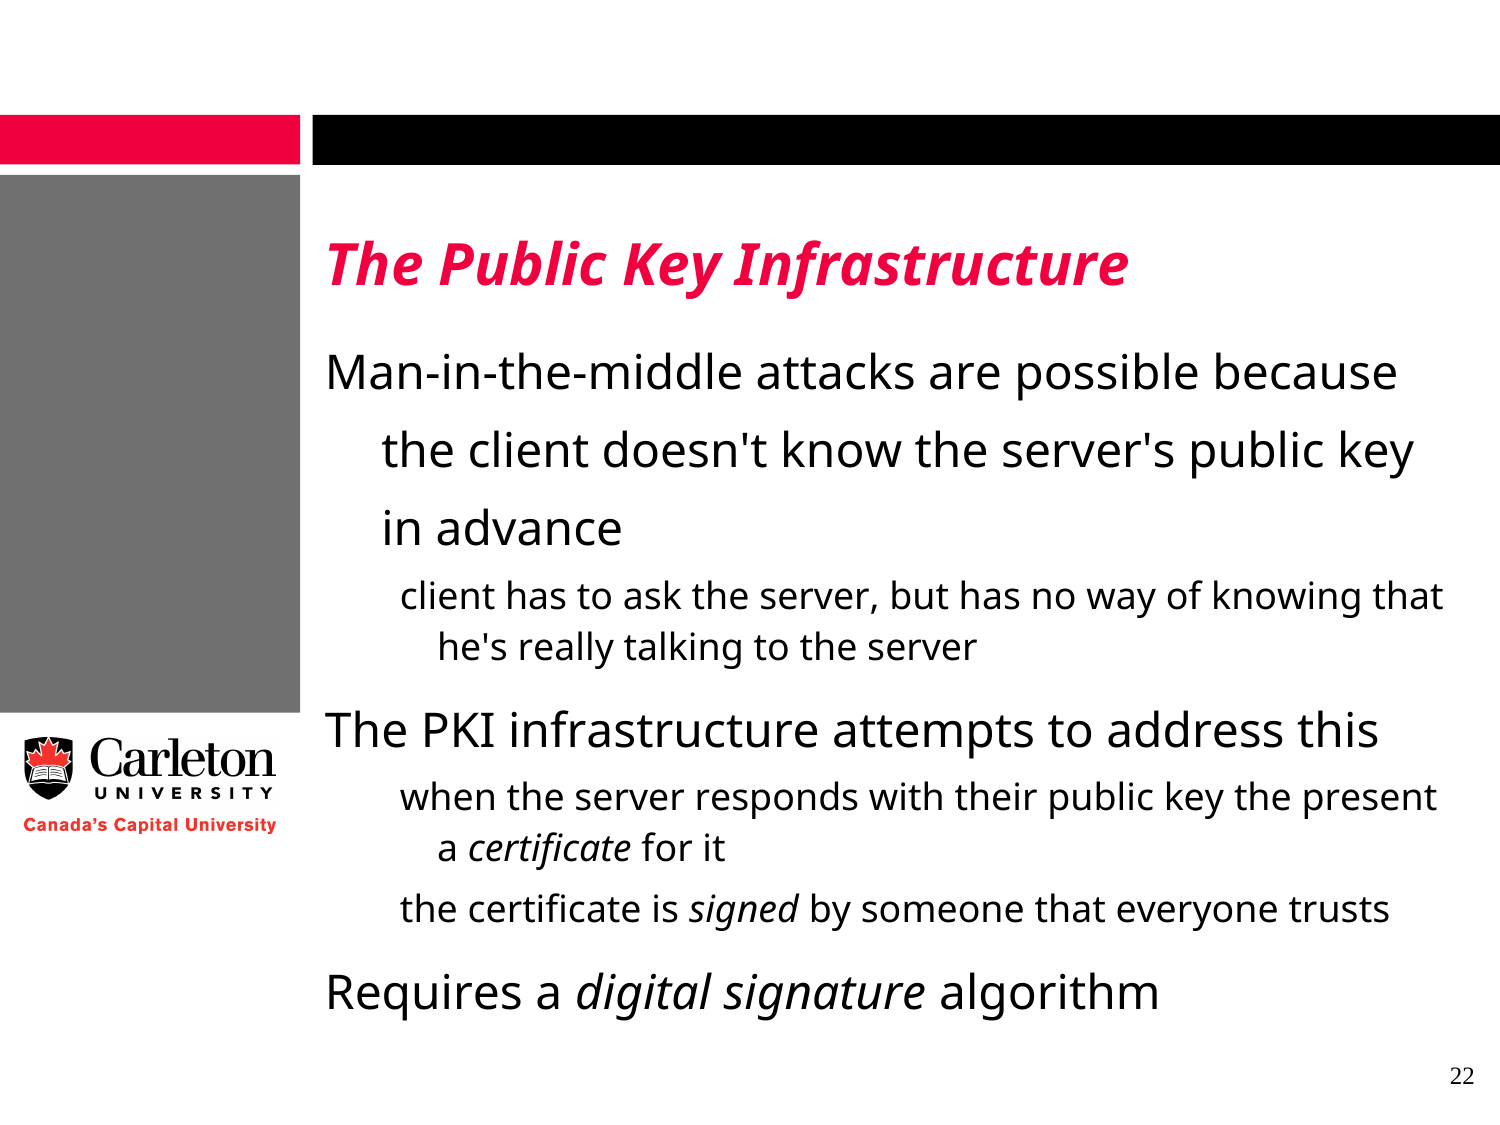

# The Public Key Infrastructure
Man-in-the-middle attacks are possible because the client doesn't know the server's public key in advance
client has to ask the server, but has no way of knowing that he's really talking to the server
The PKI infrastructure attempts to address this
when the server responds with their public key the present a certificate for it
the certificate is signed by someone that everyone trusts
Requires a digital signature algorithm
22